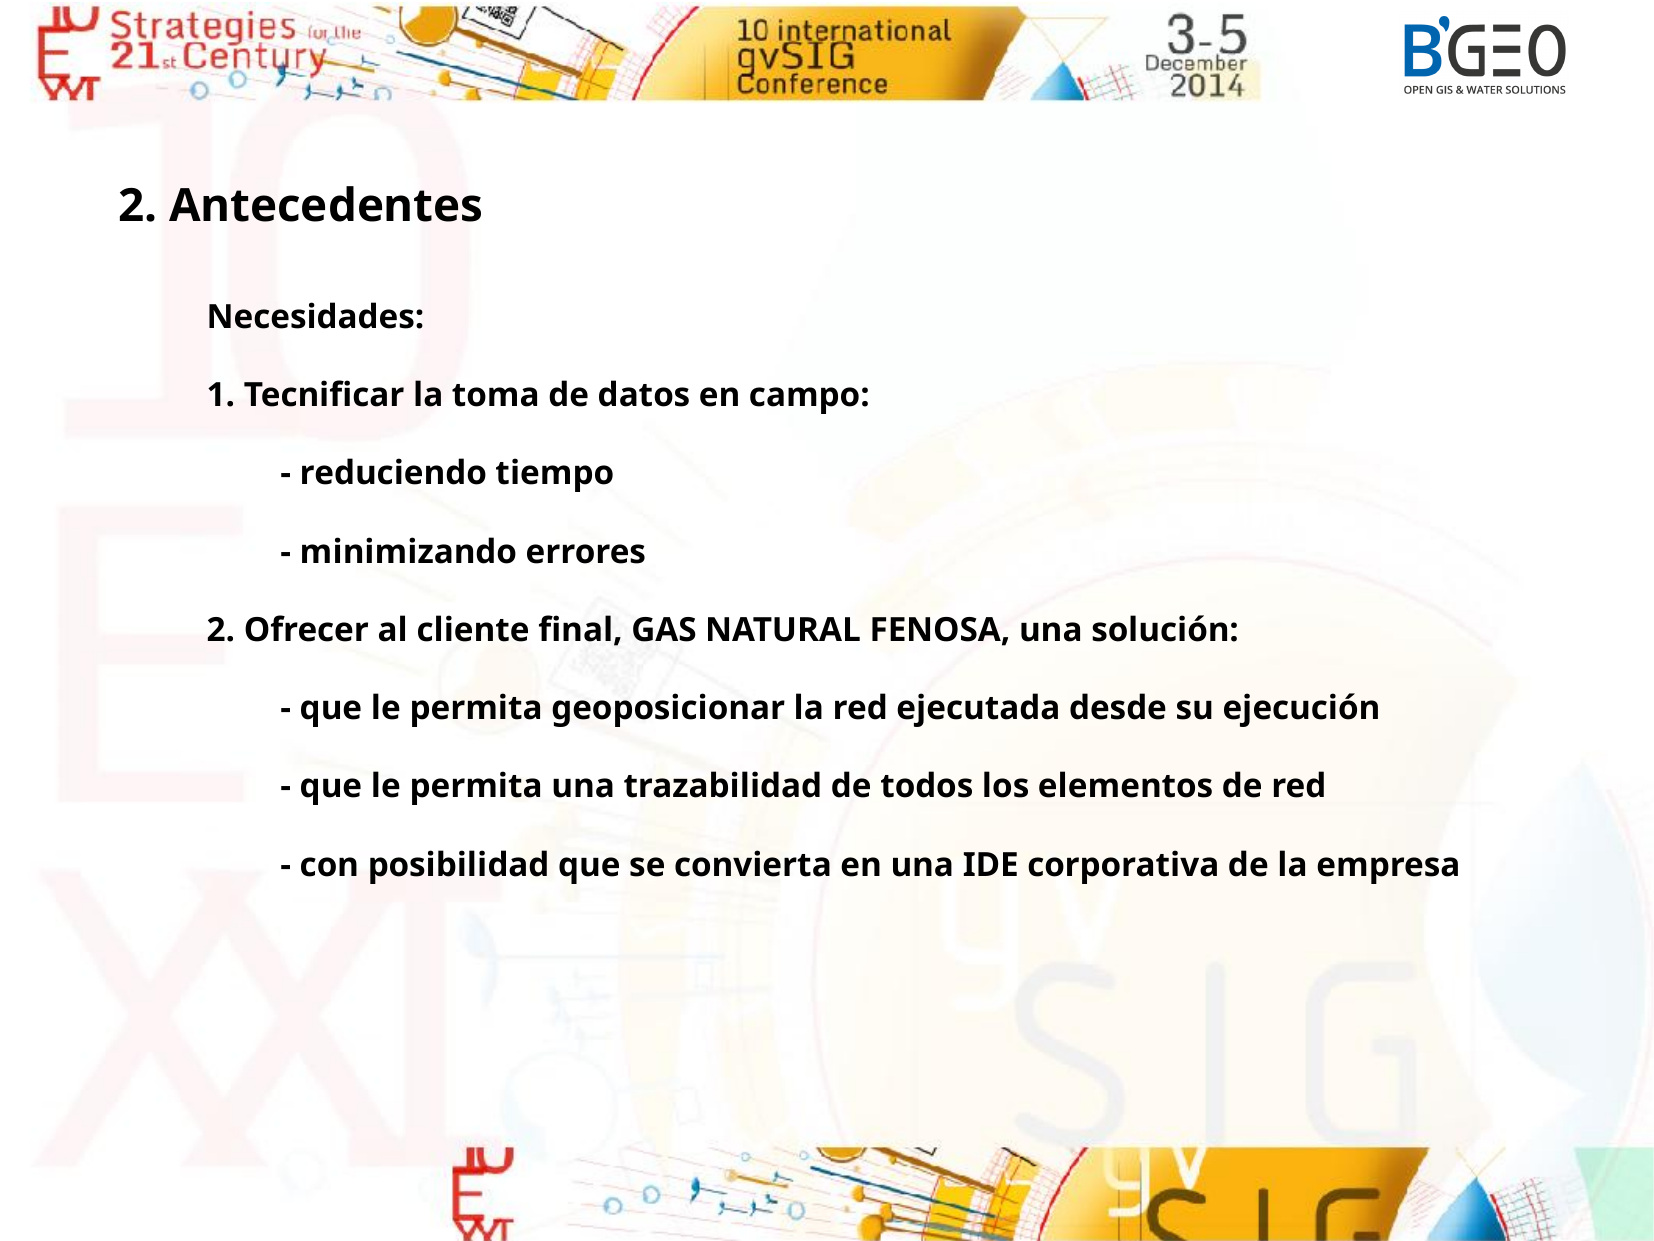

2. Antecedentes
Necesidades:
1. Tecnificar la toma de datos en campo:
	- reduciendo tiempo
	- minimizando errores
2. Ofrecer al cliente final, GAS NATURAL FENOSA, una solución:
	- que le permita geoposicionar la red ejecutada desde su ejecución
	- que le permita una trazabilidad de todos los elementos de red
	- con posibilidad que se convierta en una IDE corporativa de la empresa